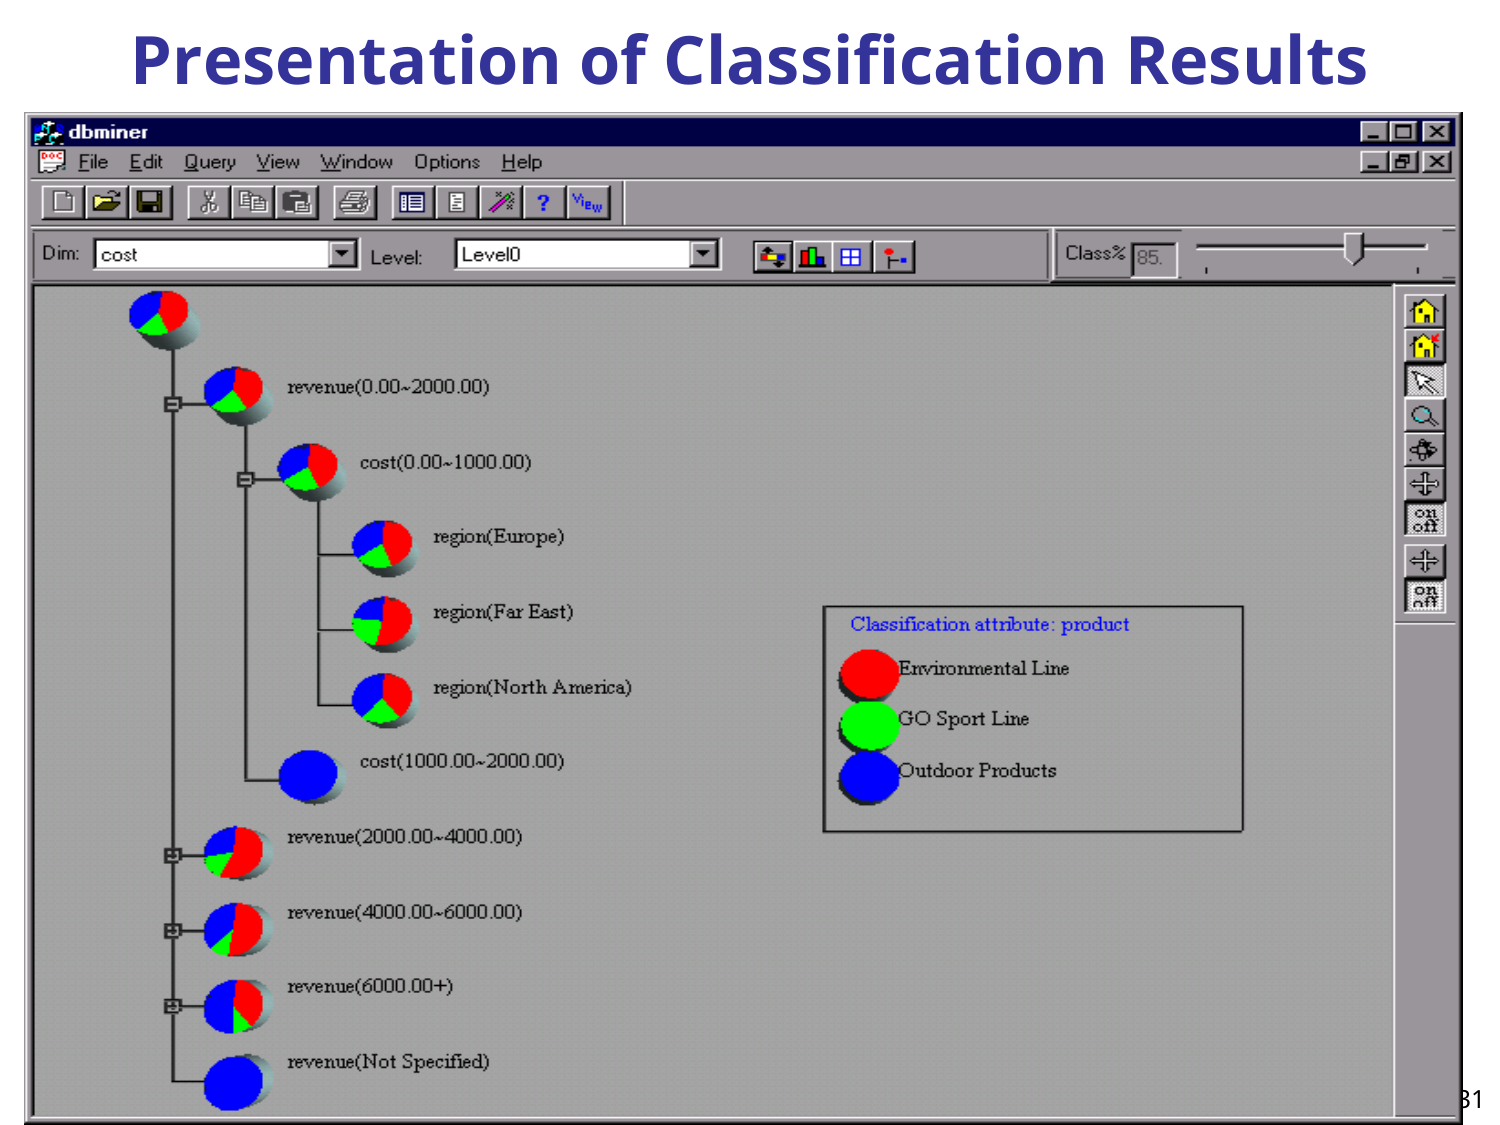

# Presentation of Classification Results
Data Mining: Concepts and Techniques